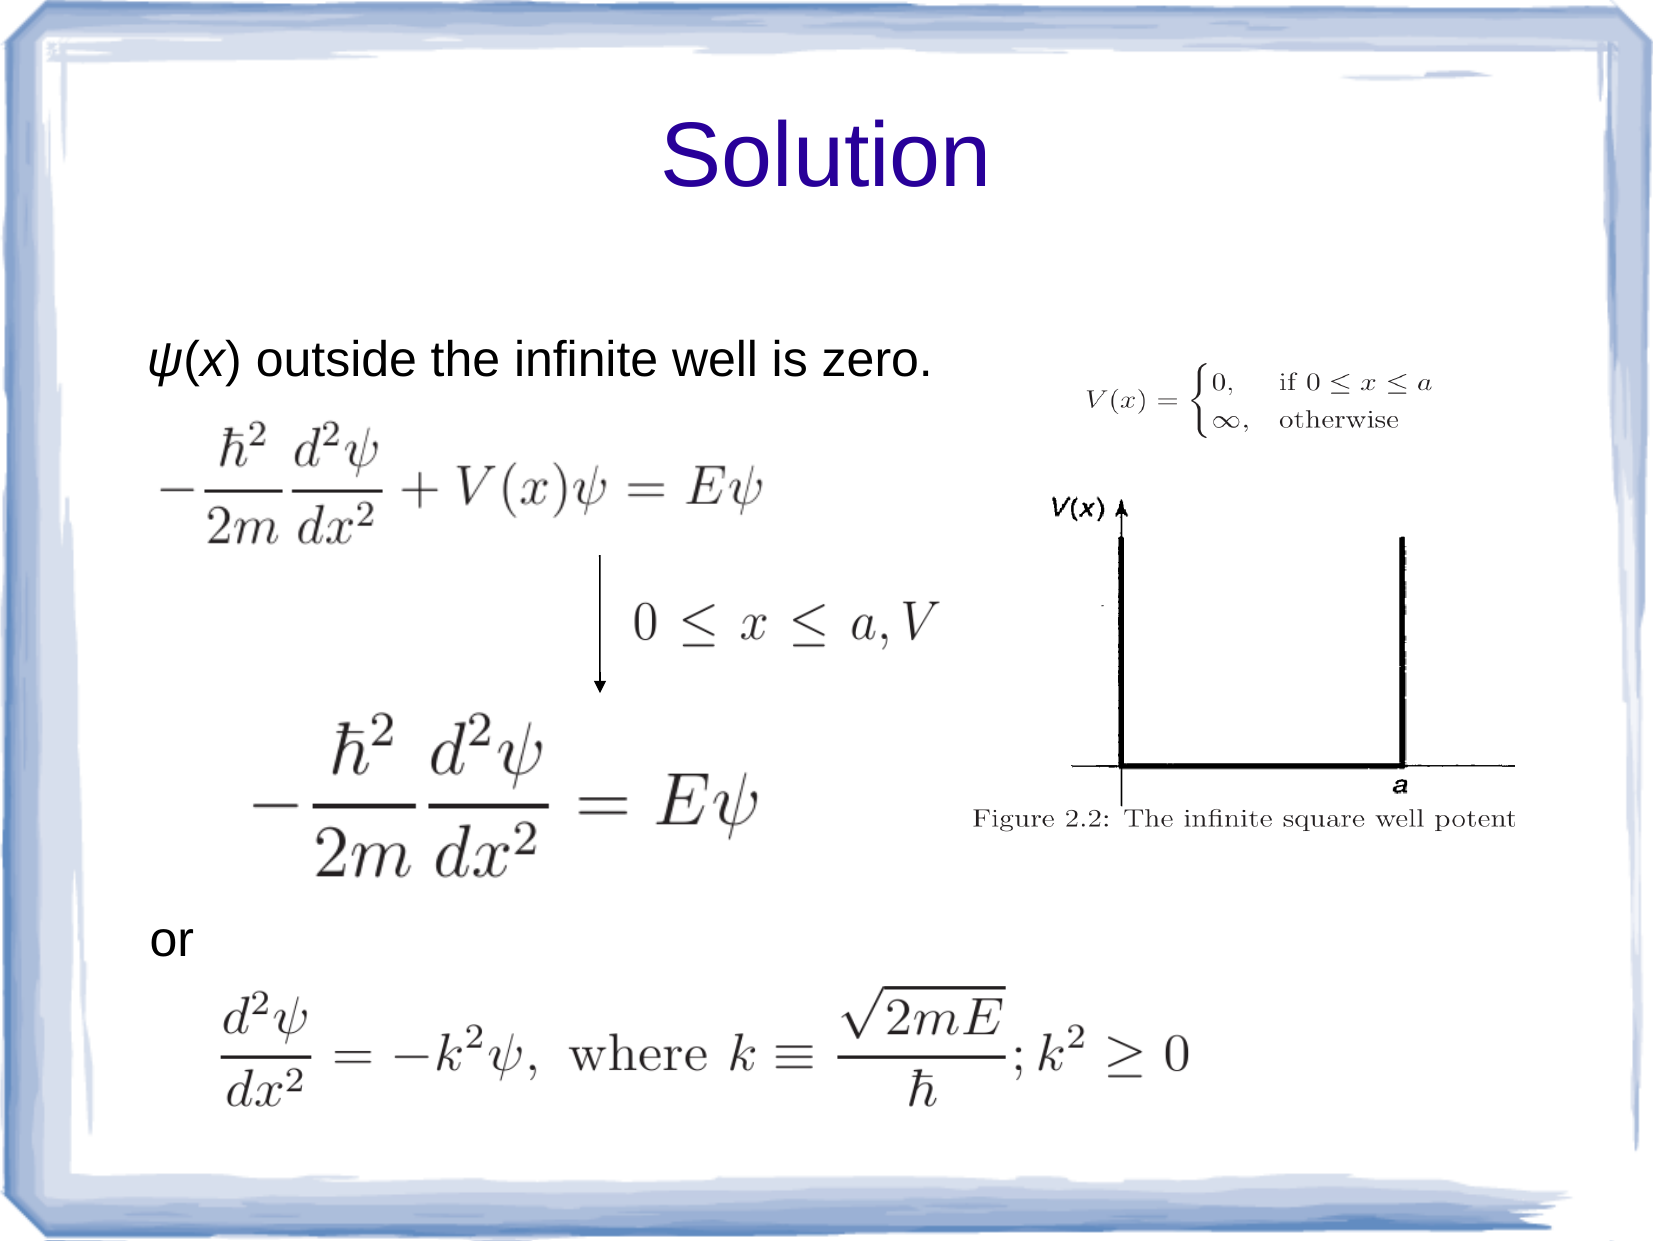

# Solution
 ψ(x) outside the infinite well is zero.
or